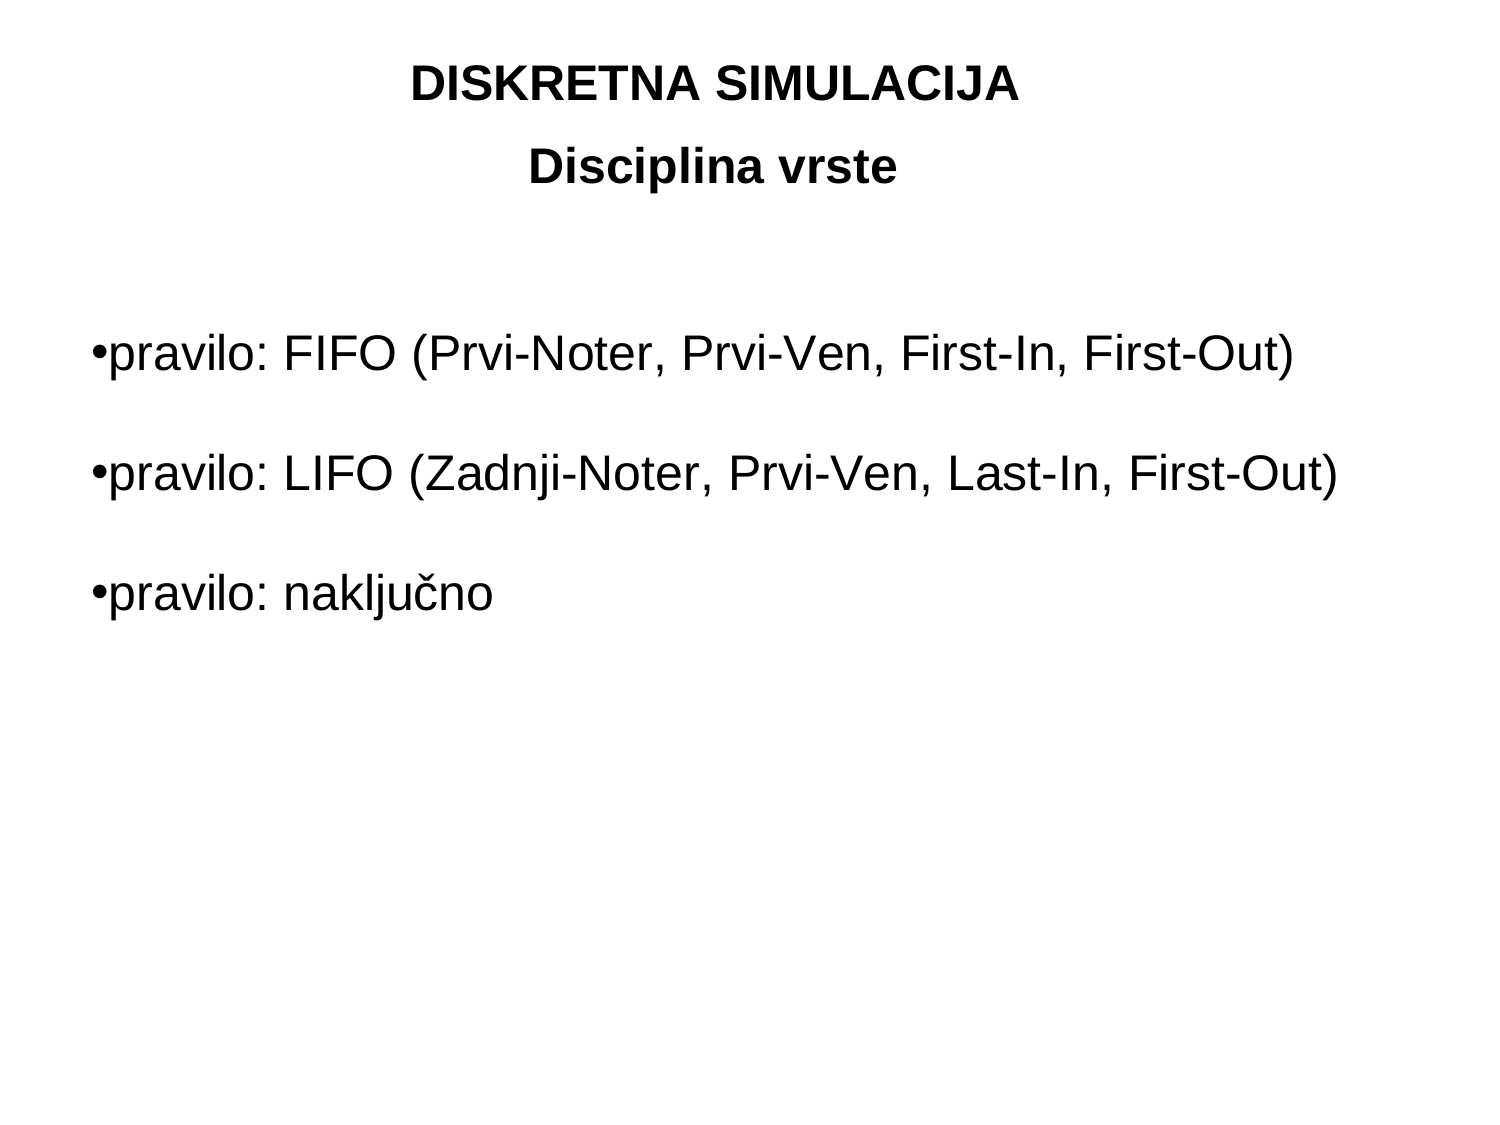

DISKRETNA SIMULACIJA
Disciplina vrste
pravilo: FIFO (Prvi-Noter, Prvi-Ven, First-In, First-Out)
pravilo: LIFO (Zadnji-Noter, Prvi-Ven, Last-In, First-Out)
pravilo: naključno